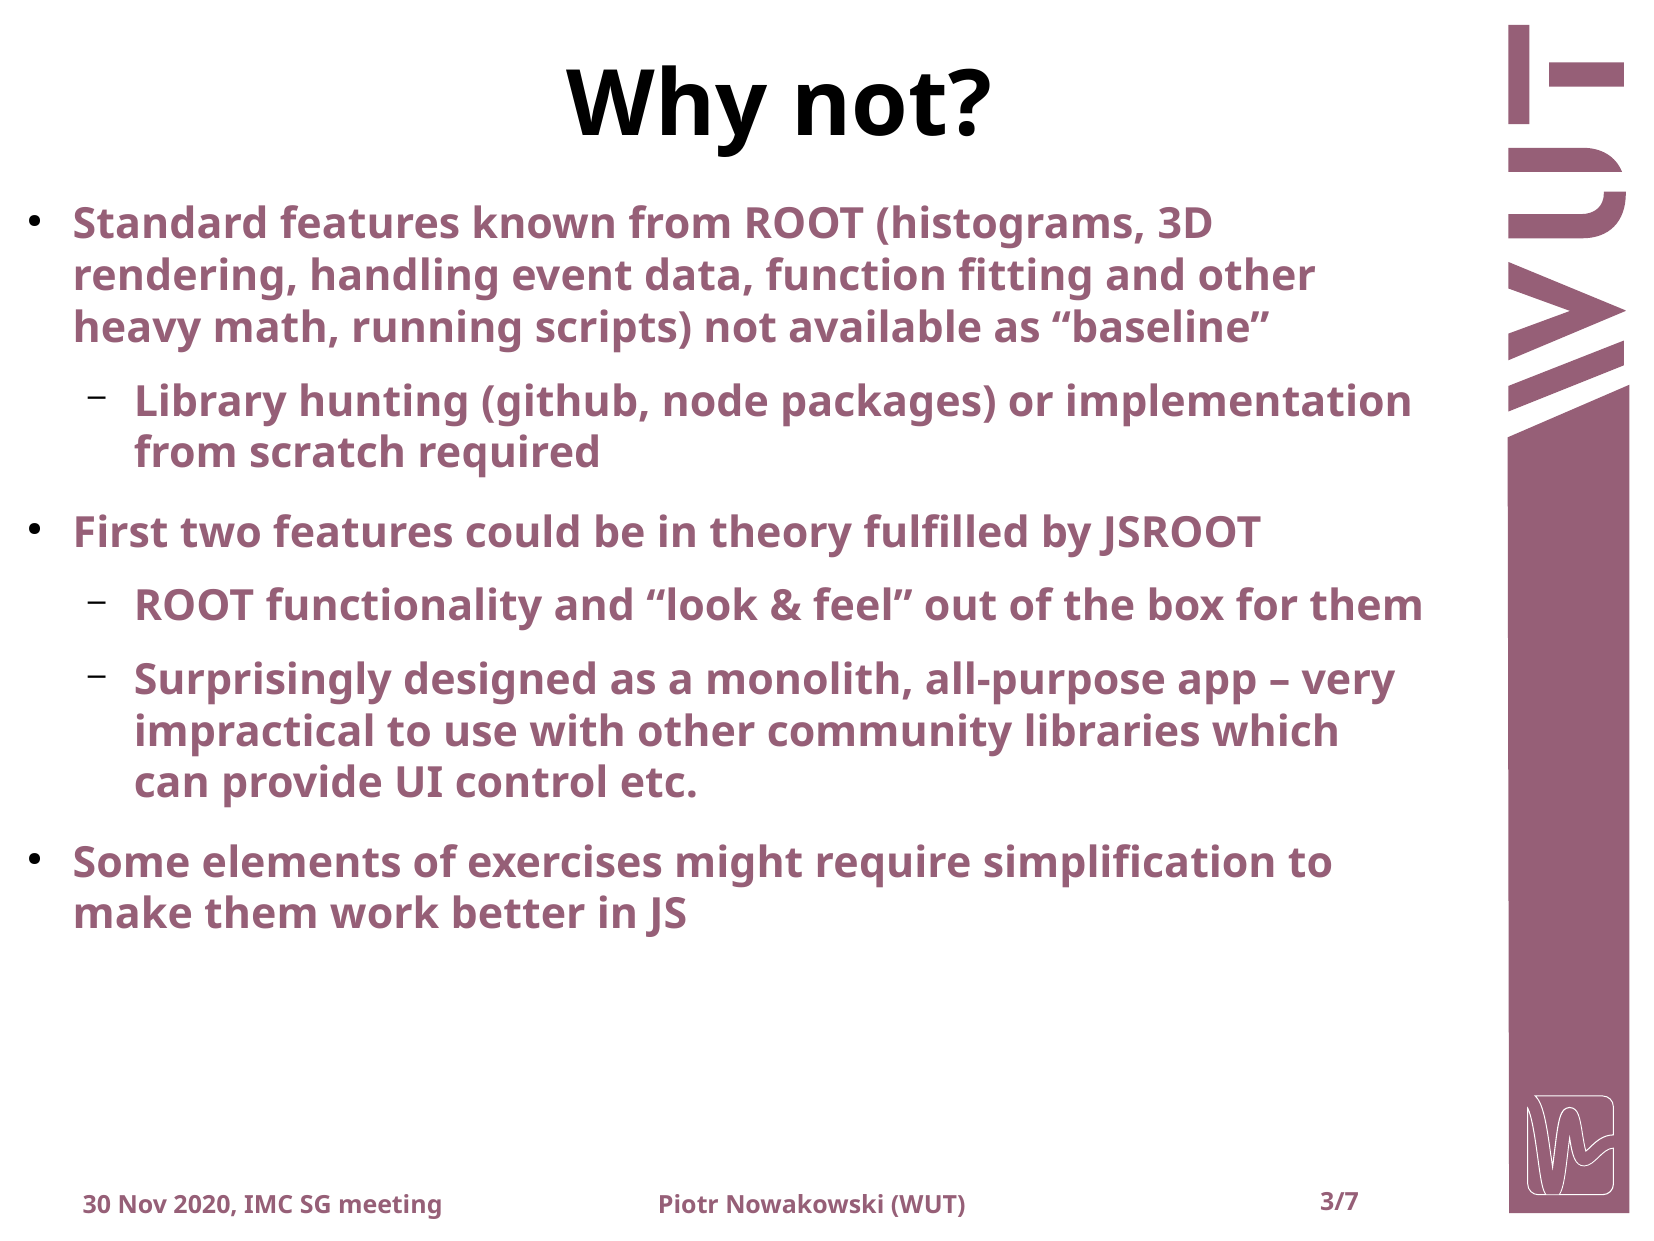

Why not?
# Standard features known from ROOT (histograms, 3D rendering, handling event data, function fitting and other heavy math, running scripts) not available as “baseline”
Library hunting (github, node packages) or implementation from scratch required
First two features could be in theory fulfilled by JSROOT
ROOT functionality and “look & feel” out of the box for them
Surprisingly designed as a monolith, all-purpose app – very impractical to use with other community libraries which can provide UI control etc.
Some elements of exercises might require simplification to make them work better in JS